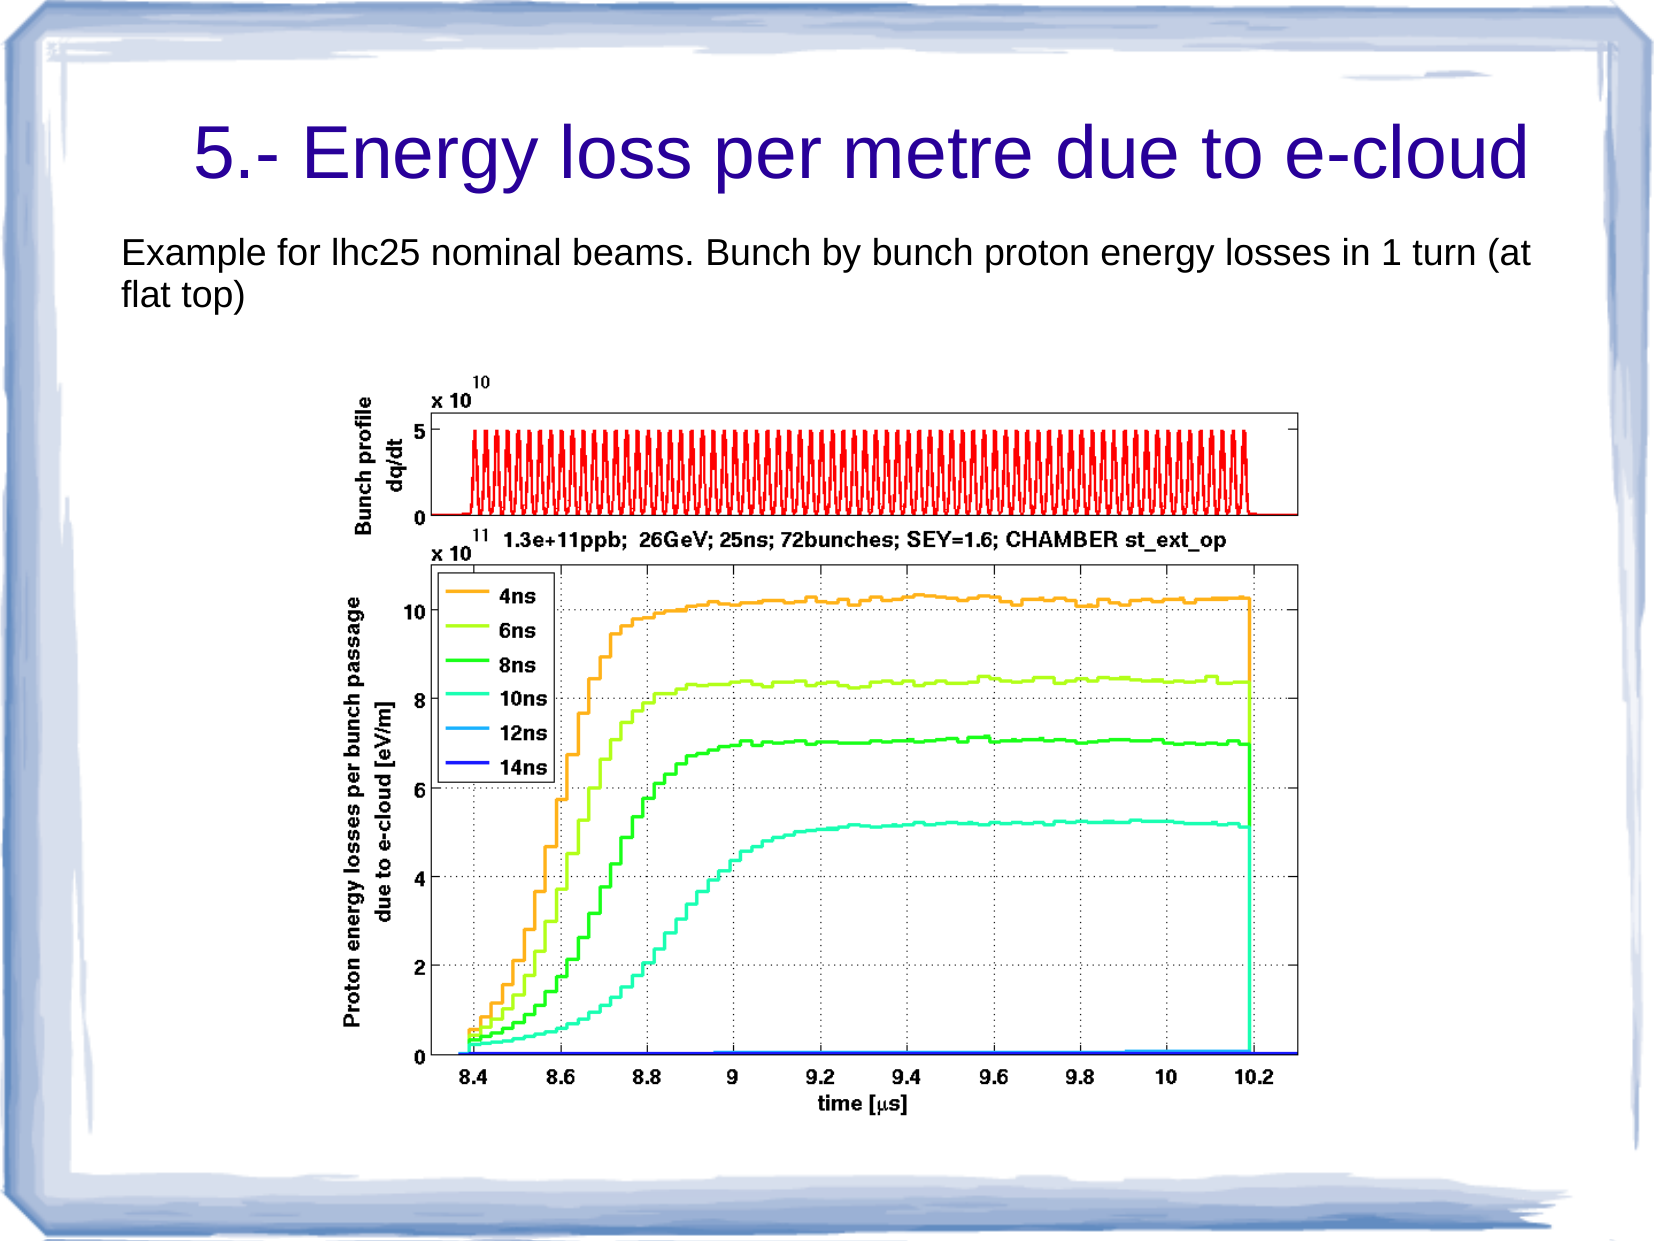

# 5.- Energy loss per metre due to e-cloud
Example for lhc25 nominal beams. Bunch by bunch proton energy losses in 1 turn (at flat top)